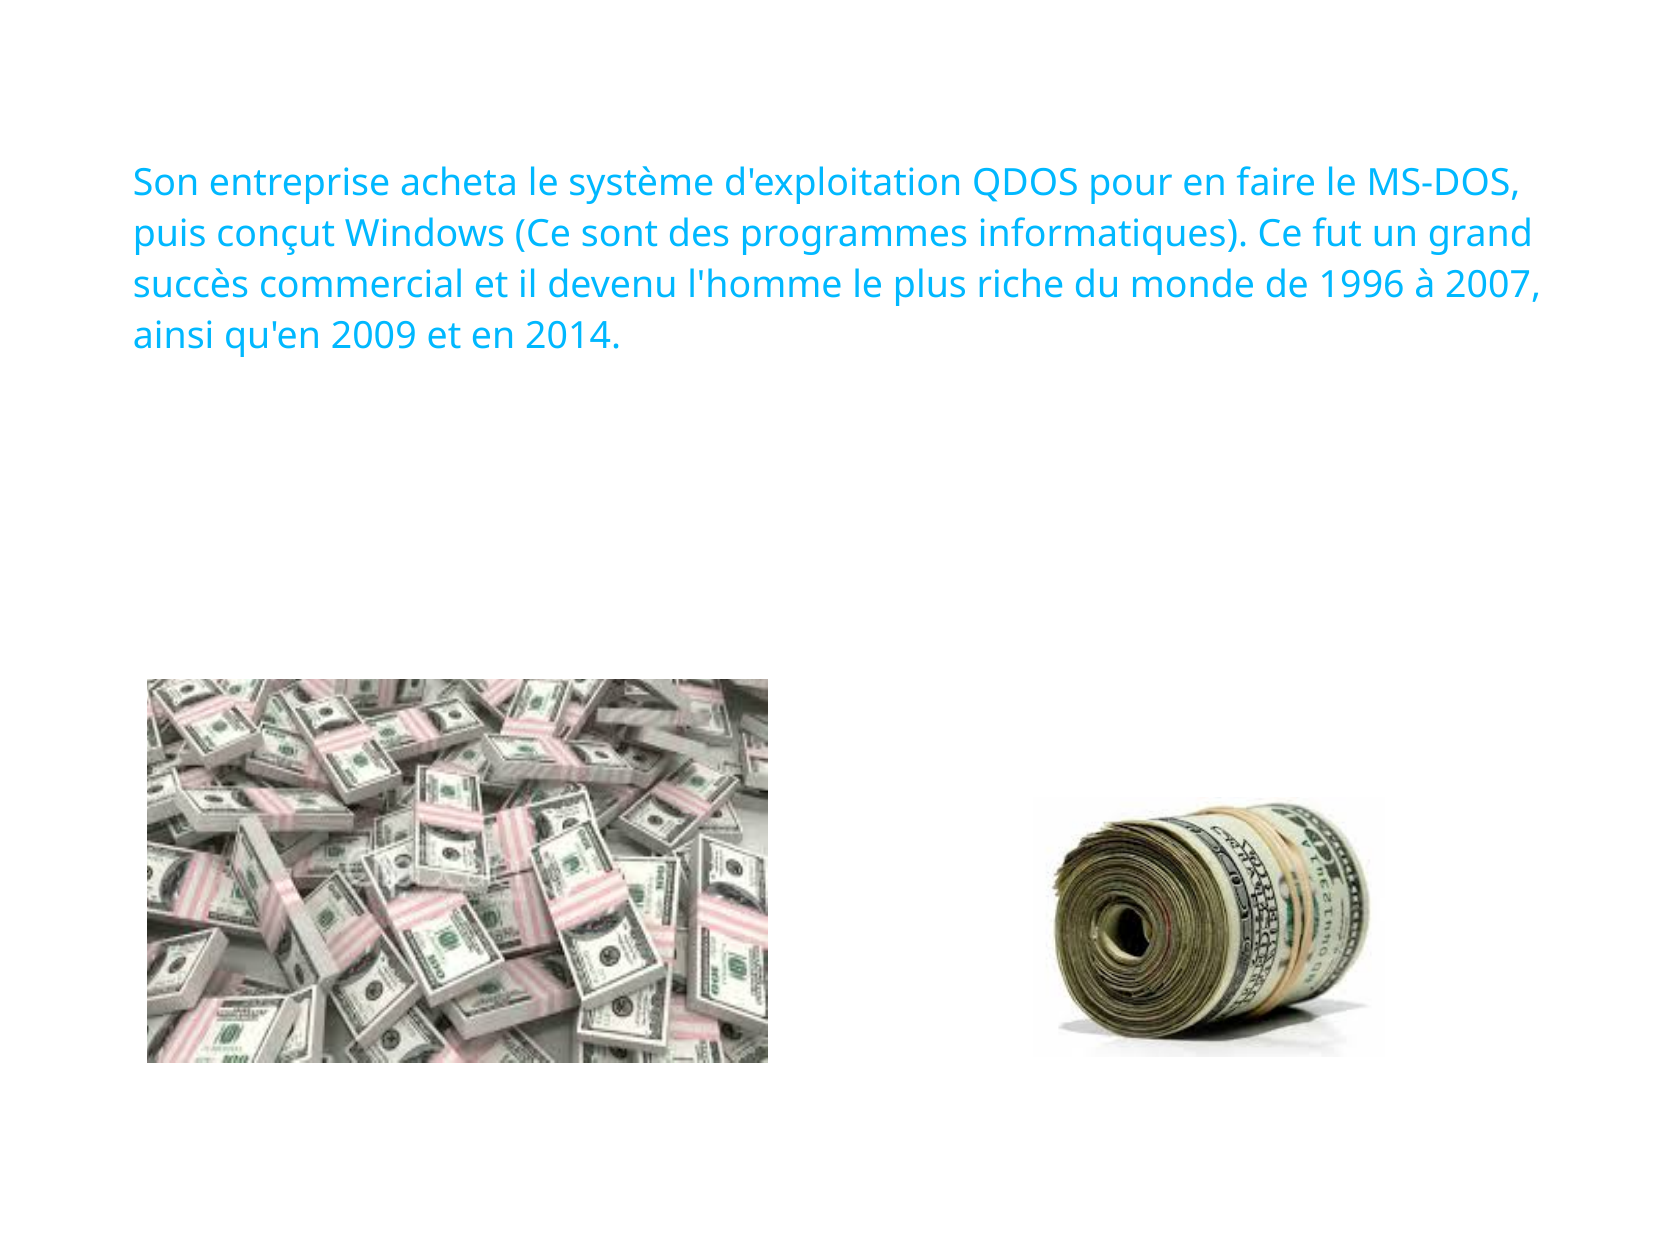

Son entreprise acheta le système d'exploitation QDOS pour en faire le MS-DOS, puis conçut Windows (Ce sont des programmes informatiques). Ce fut un grand succès commercial et il devenu l'homme le plus riche du monde de 1996 à 2007, ainsi qu'en 2009 et en 2014.